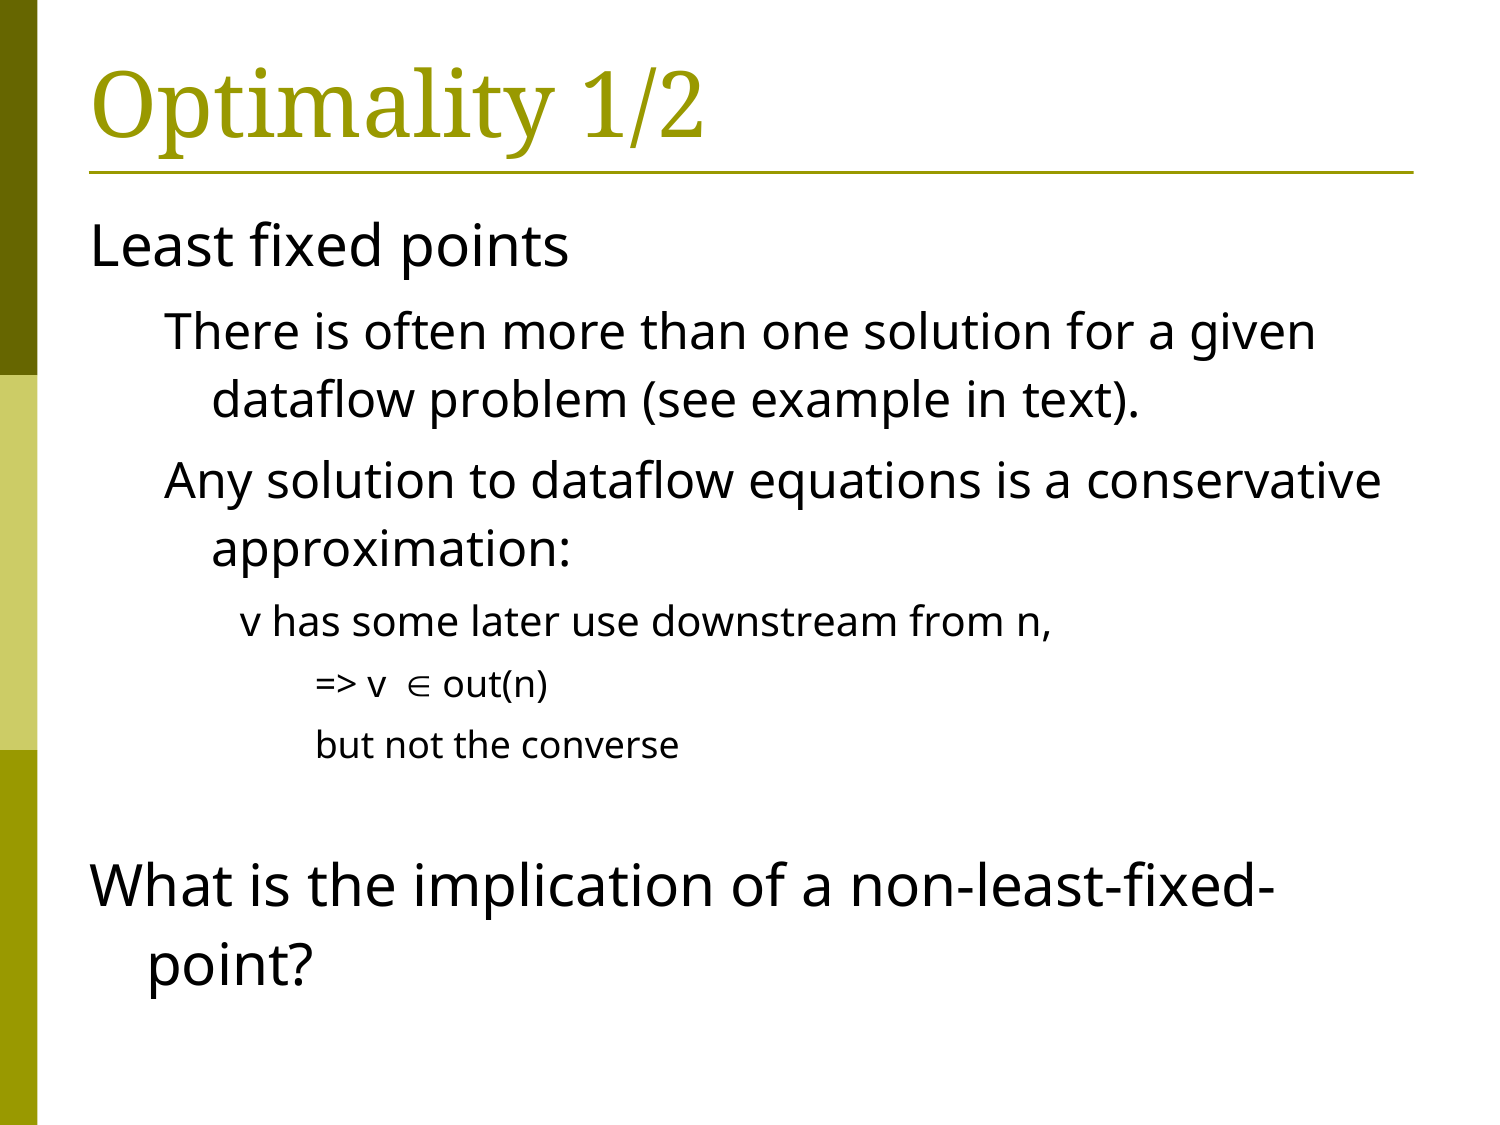

# Optimality 1/2
Least fixed points
There is often more than one solution for a given dataflow problem (see example in text).
Any solution to dataflow equations is a conservative approximation:
v has some later use downstream from n,
=> v  out(n)
but not the converse
What is the implication of a non-least-fixed-point?